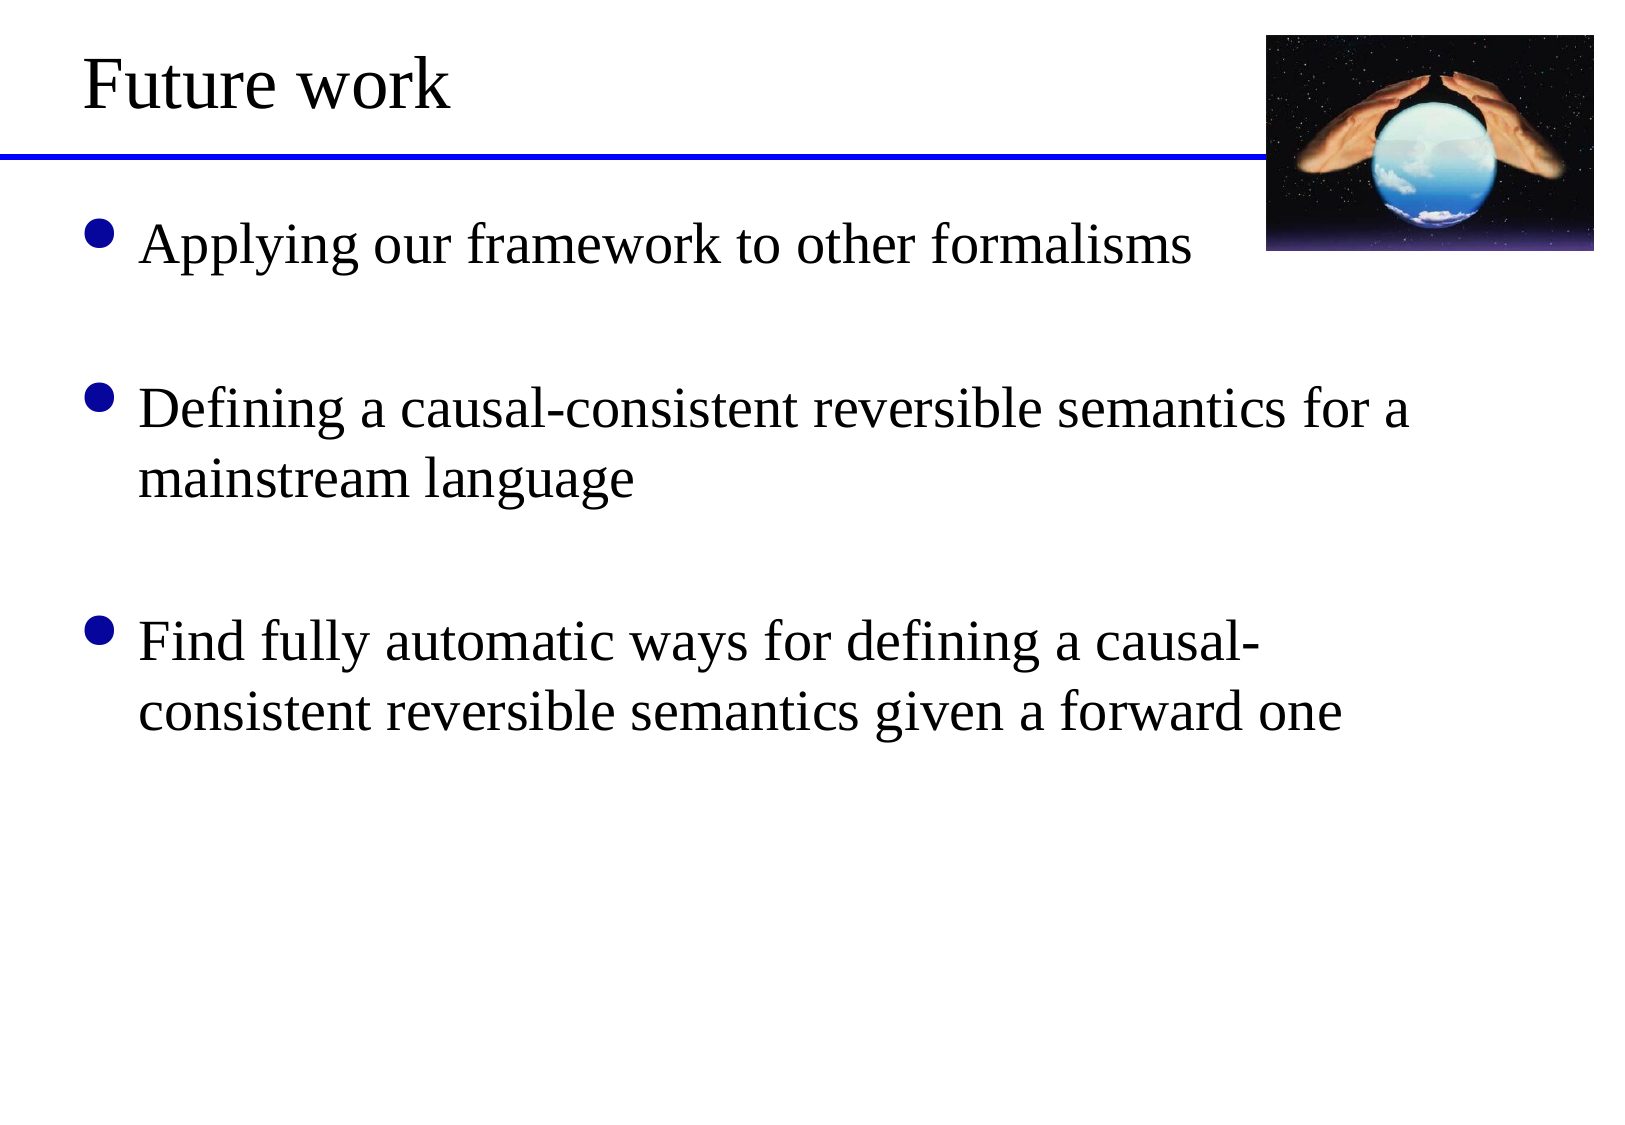

# Future work
Applying our framework to other formalisms
Defining a causal-consistent reversible semantics for a mainstream language
Find fully automatic ways for defining a causal-consistent reversible semantics given a forward one